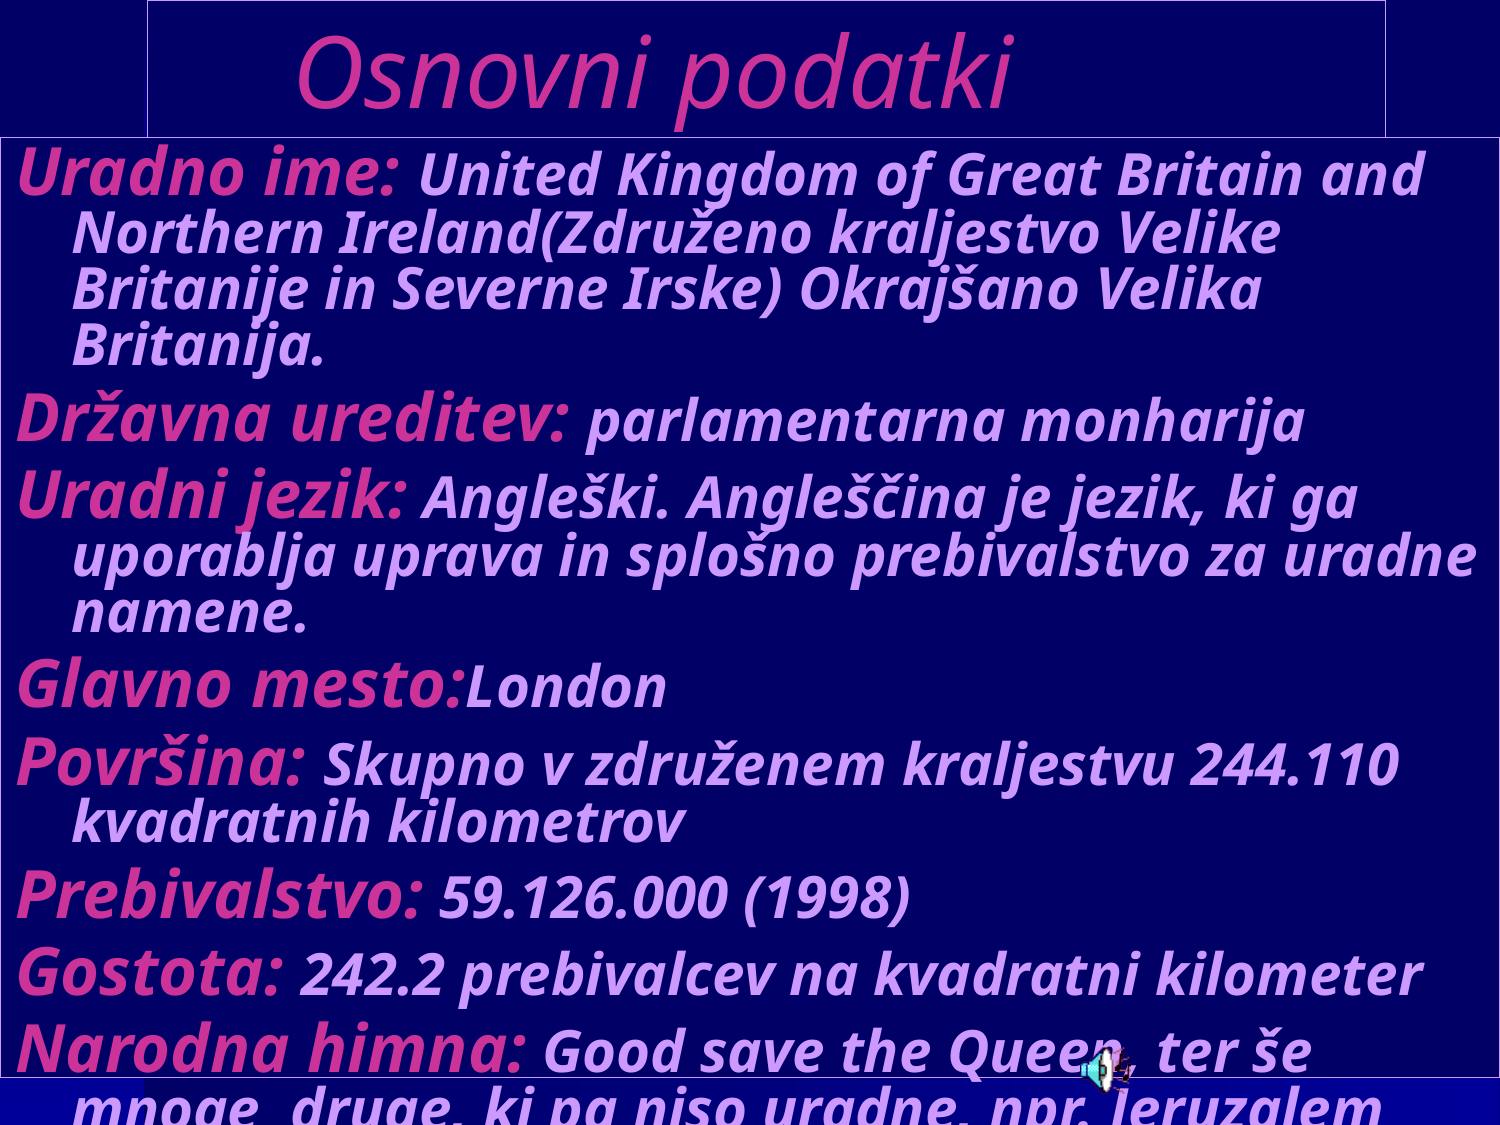

# Osnovni podatki
Uradno ime: United Kingdom of Great Britain and Northern Ireland(Združeno kraljestvo Velike Britanije in Severne Irske) Okrajšano Velika Britanija.
Državna ureditev: parlamentarna monharija
Uradni jezik: Angleški. Angleščina je jezik, ki ga uporablja uprava in splošno prebivalstvo za uradne namene.
Glavno mesto:London
Površina: Skupno v združenem kraljestvu 244.110 kvadratnih kilometrov
Prebivalstvo: 59.126.000 (1998)
Gostota: 242.2 prebivalcev na kvadratni kilometer
Narodna himna: Good save the Queen, ter še mnoge druge, ki pa niso uradne, npr. Jeruzalem